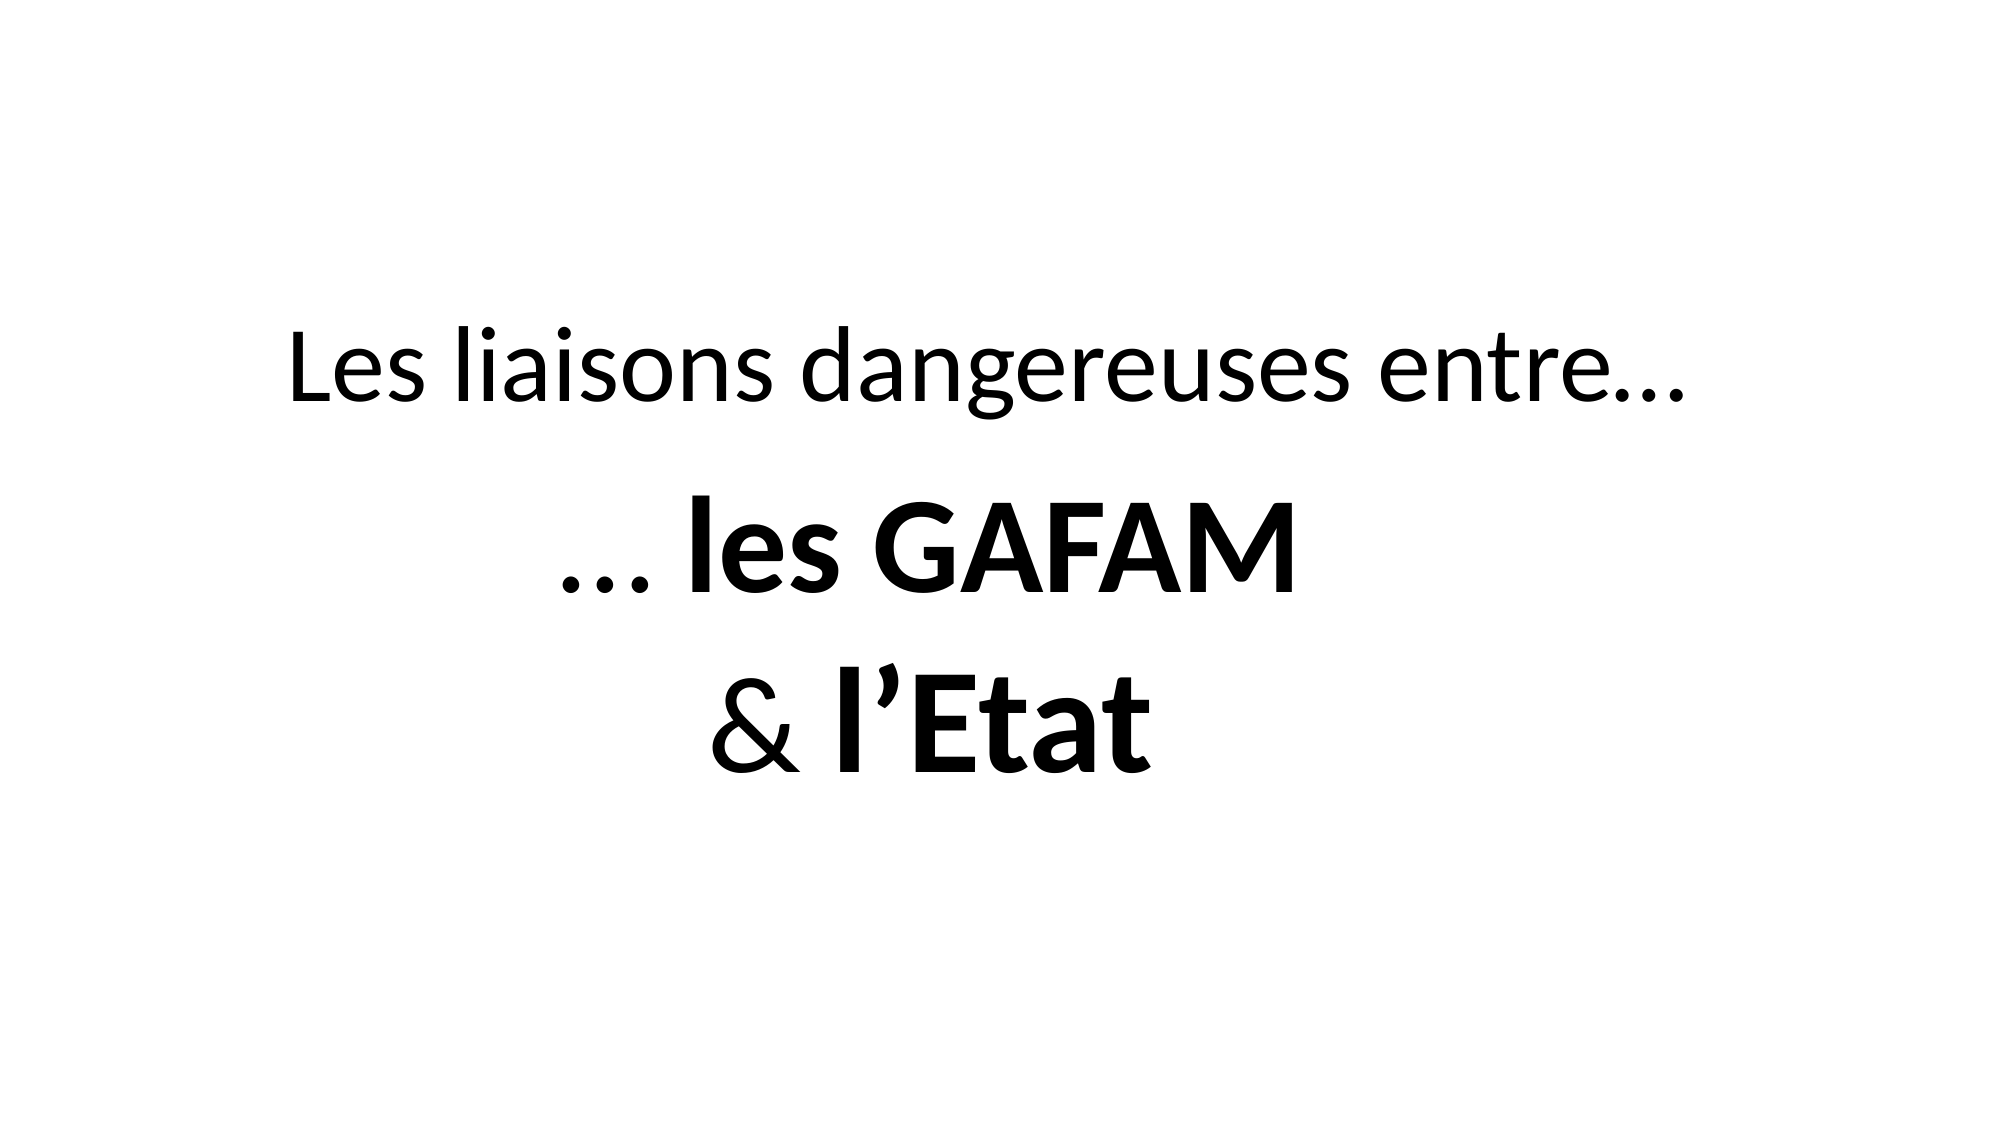

# Les liaisons dangereuses entre…
… les GAFAM
& l’Etat